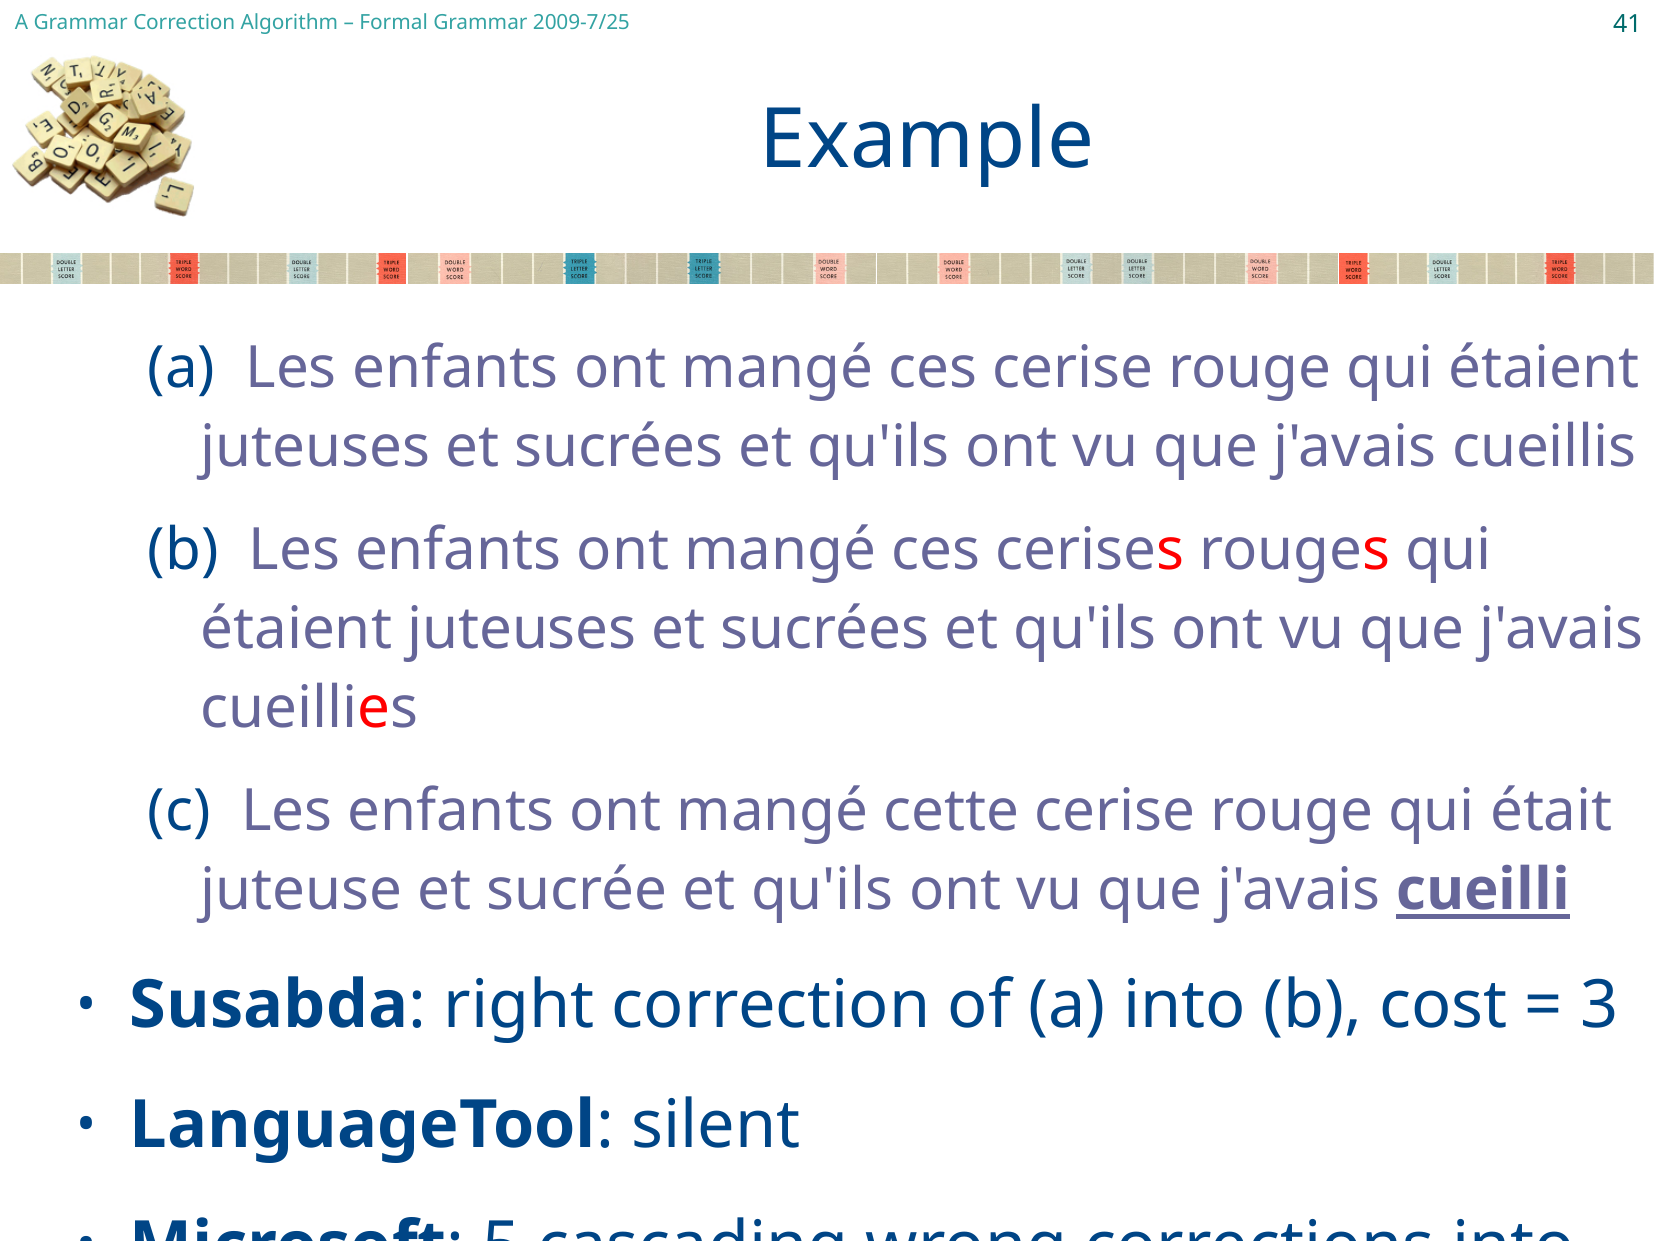

41
# Example
 Les enfants ont mangé ces cerise rouge qui étaient juteuses et sucrées et qu'ils ont vu que j'avais cueillis
 Les enfants ont mangé ces cerises rouges qui étaient juteuses et sucrées et qu'ils ont vu que j'avais cueillies
 Les enfants ont mangé cette cerise rouge qui était juteuse et sucrée et qu'ils ont vu que j'avais cueilli
Susabda: right correction of (a) into (b), cost = 3
LanguageTool: silent
Microsoft: 5 cascading wrong corrections into (c)
	and remaining (introduced) error